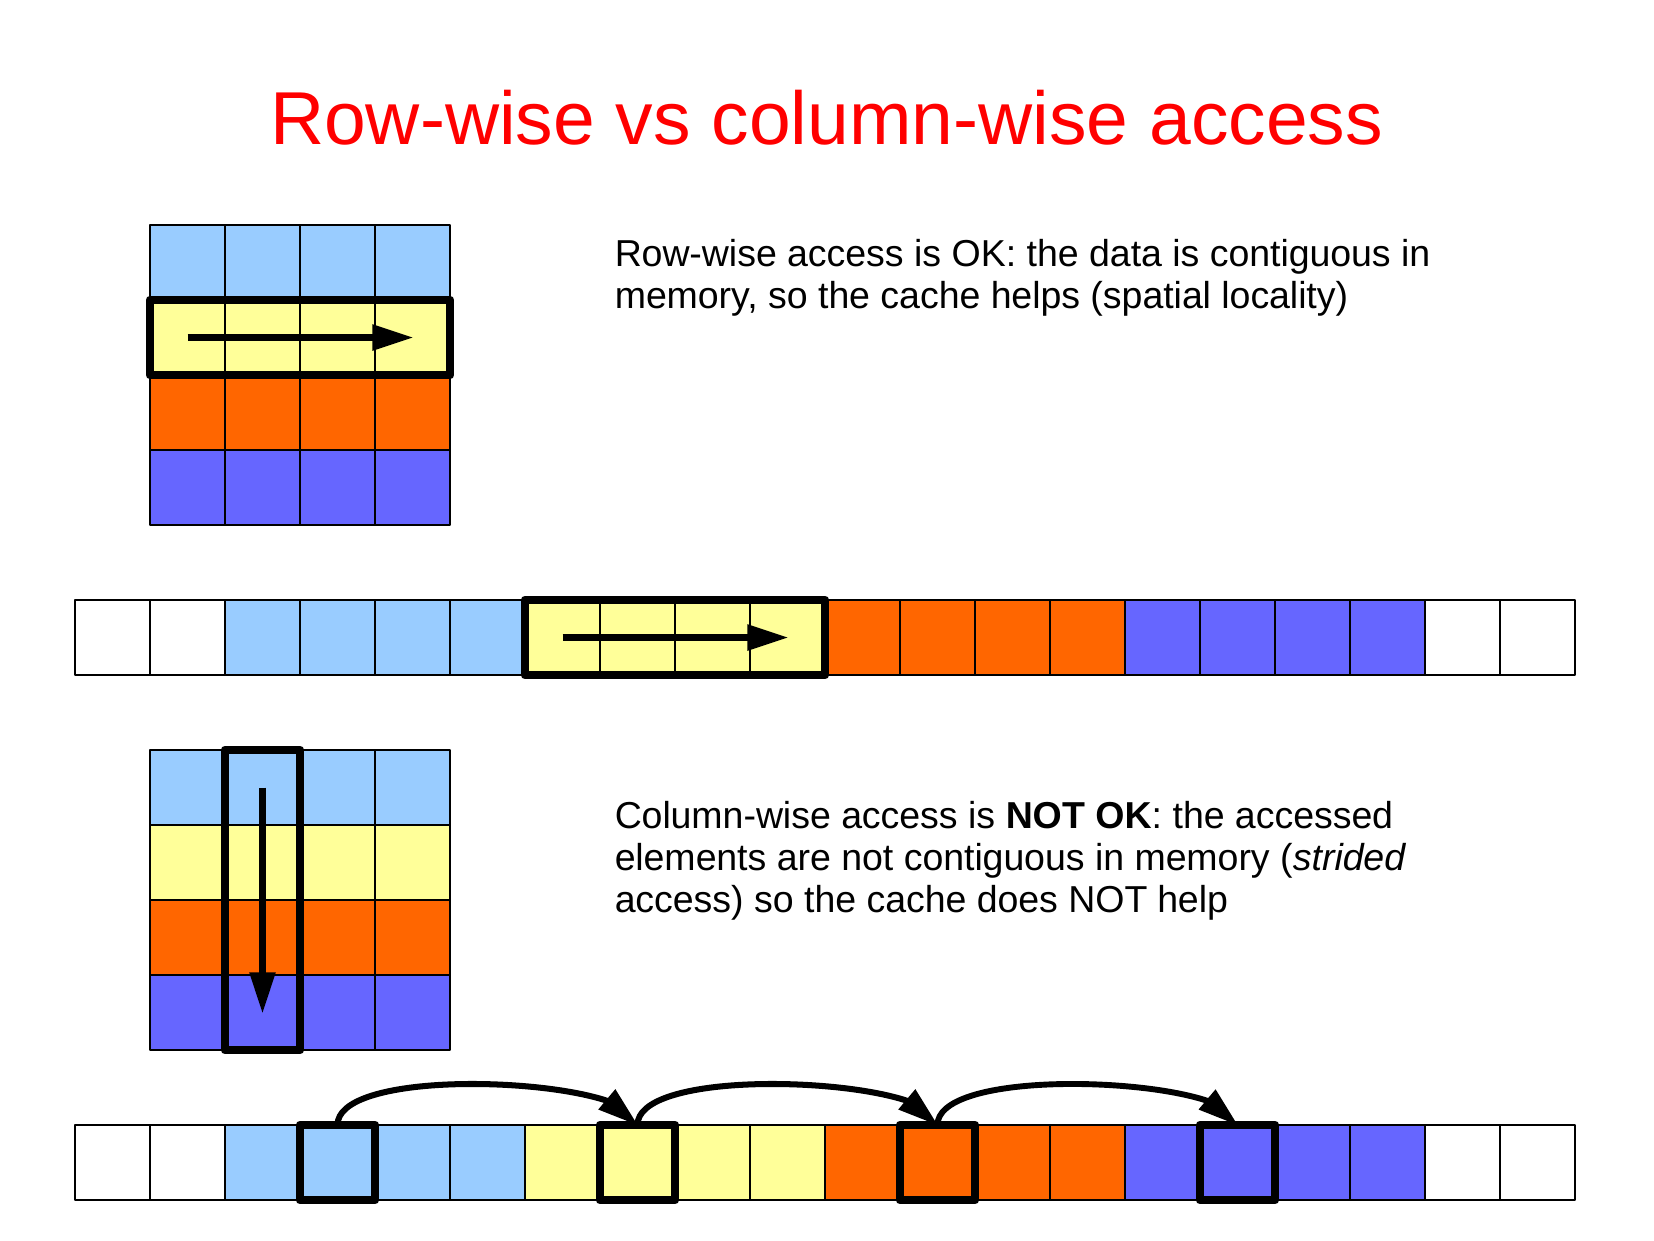

# Row-wise vs column-wise access
Row-wise access is OK: the data is contiguous in memory, so the cache helps (spatial locality)
Column-wise access is NOT OK: the accessed elements are not contiguous in memory (strided access) so the cache does NOT help
Parallel Architectures
22